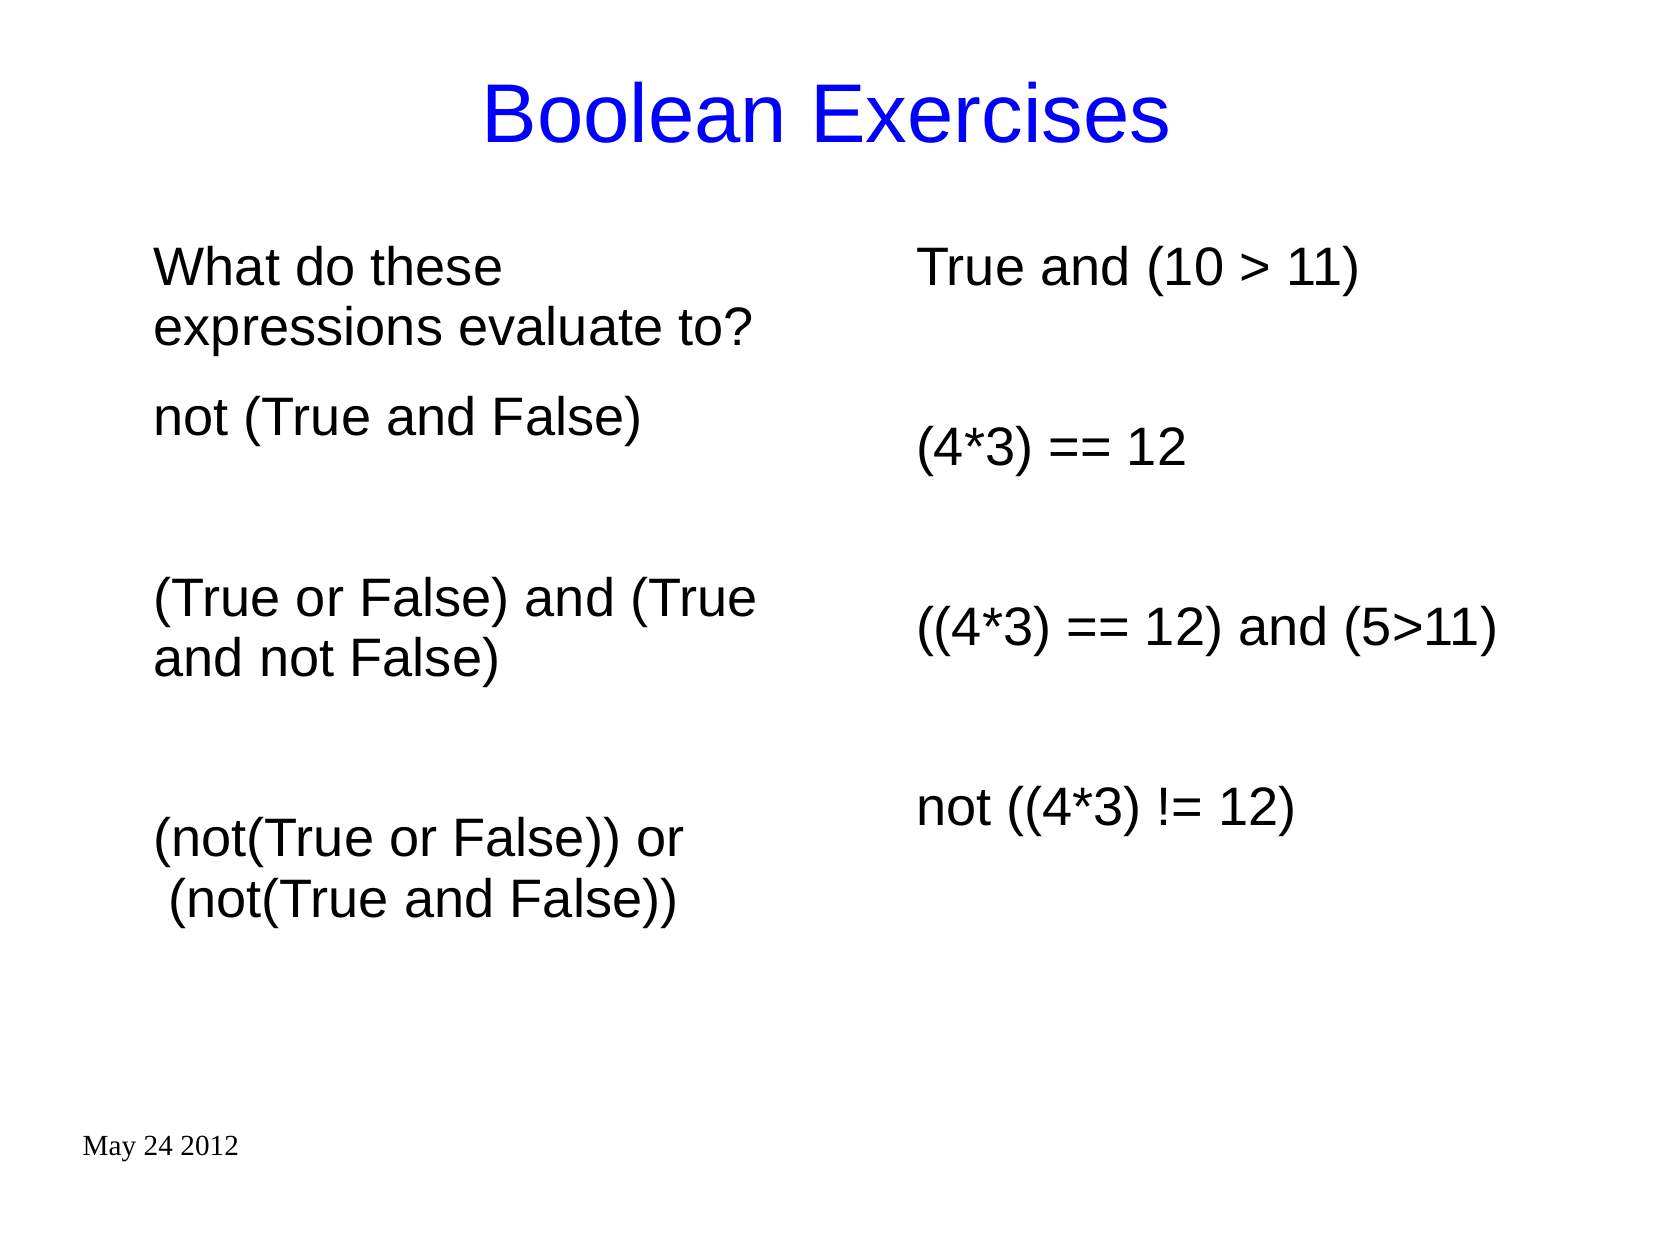

# Boolean Exercises
What do these expressions evaluate to?
not (True and False)
(True or False) and (True and not False)
(not(True or False)) or (not(True and False))
True and (10 > 11)
(4*3) == 12
((4*3) == 12) and (5>11)
not ((4*3) != 12)
May 24 2012